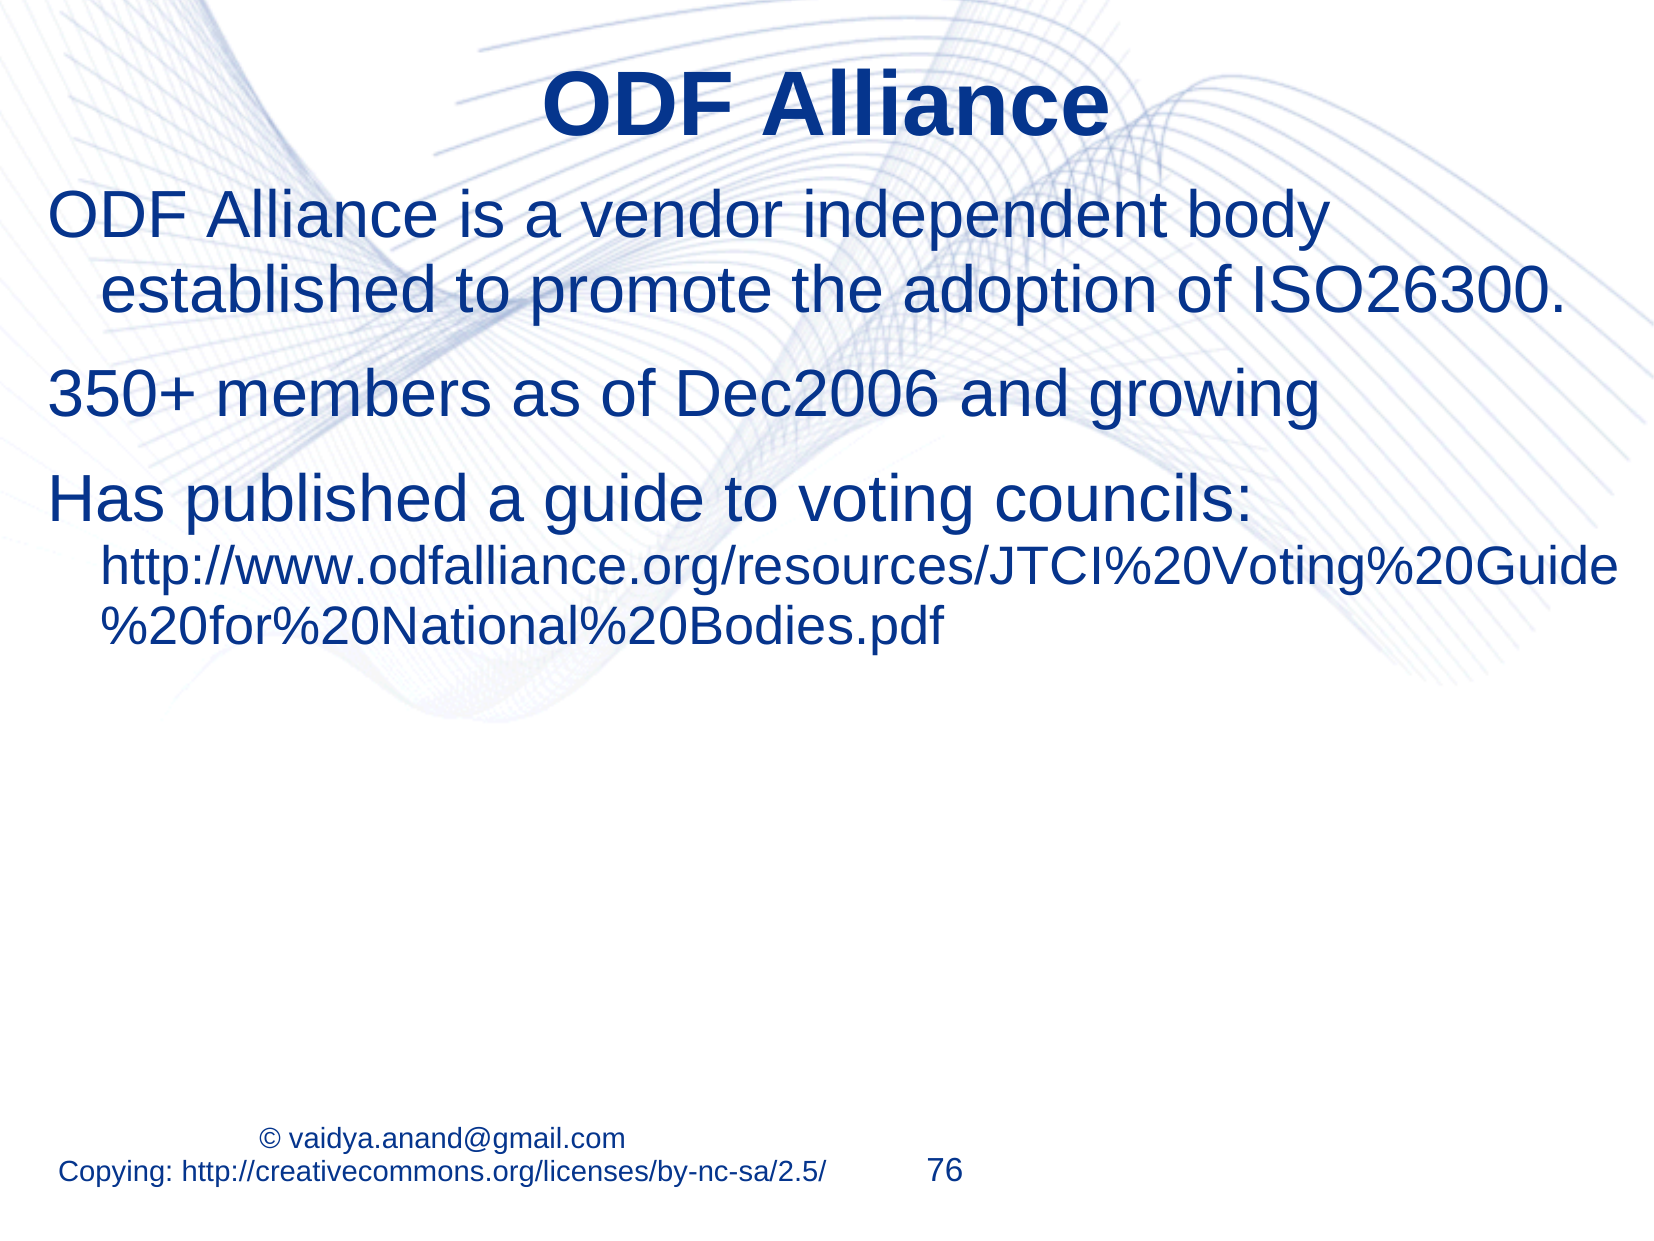

# ODF Alliance
ODF Alliance is a vendor independent body established to promote the adoption of ISO26300.
350+ members as of Dec2006 and growing
Has published a guide to voting councils: http://www.odfalliance.org/resources/JTCI%20Voting%20Guide%20for%20National%20Bodies.pdf
http://www.broffice.org
76